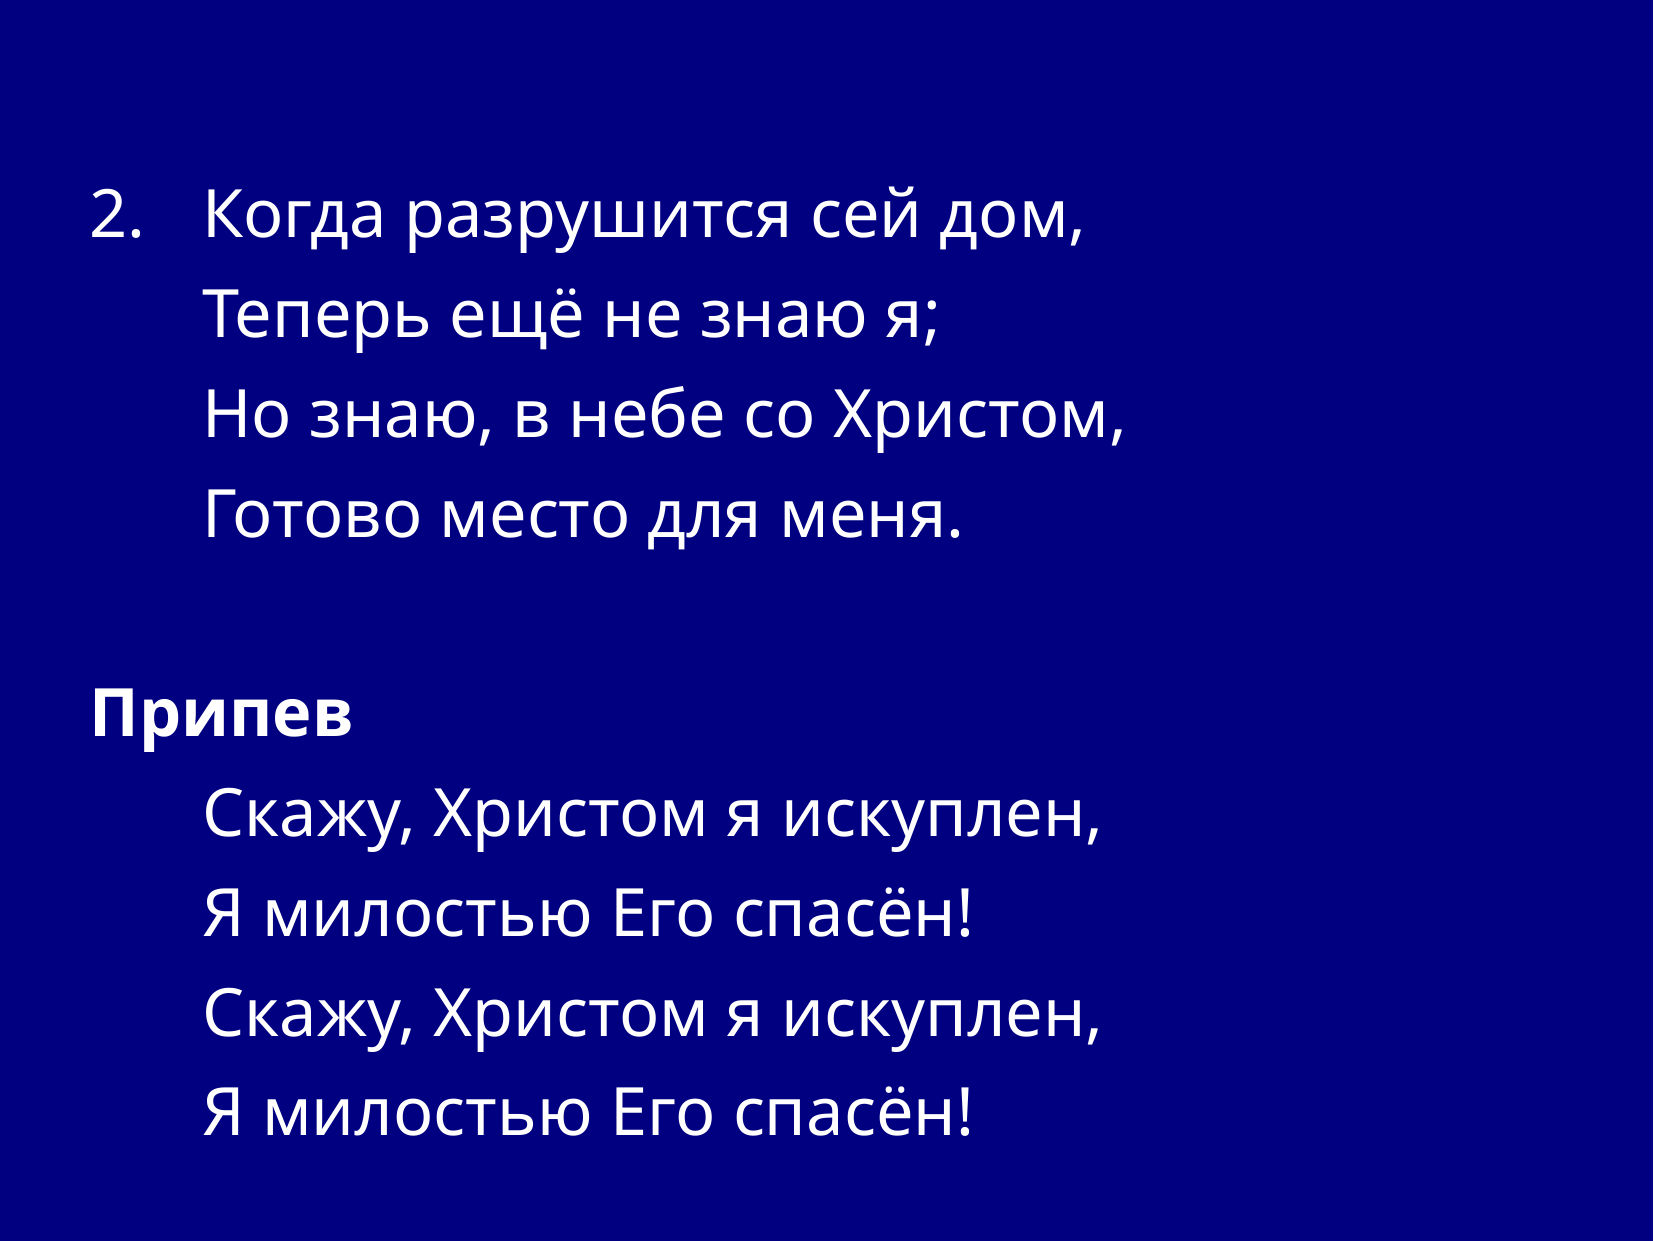

2.	Когда разрушится сей дом,
	Теперь ещё не знаю я;
	Но знаю, в небе со Христом,
	Готово место для меня.
Припев
	Скажу, Христом я искуплен,
	Я милостью Его спасён!
	Скажу, Христом я искуплен,
	Я милостью Его спасён!